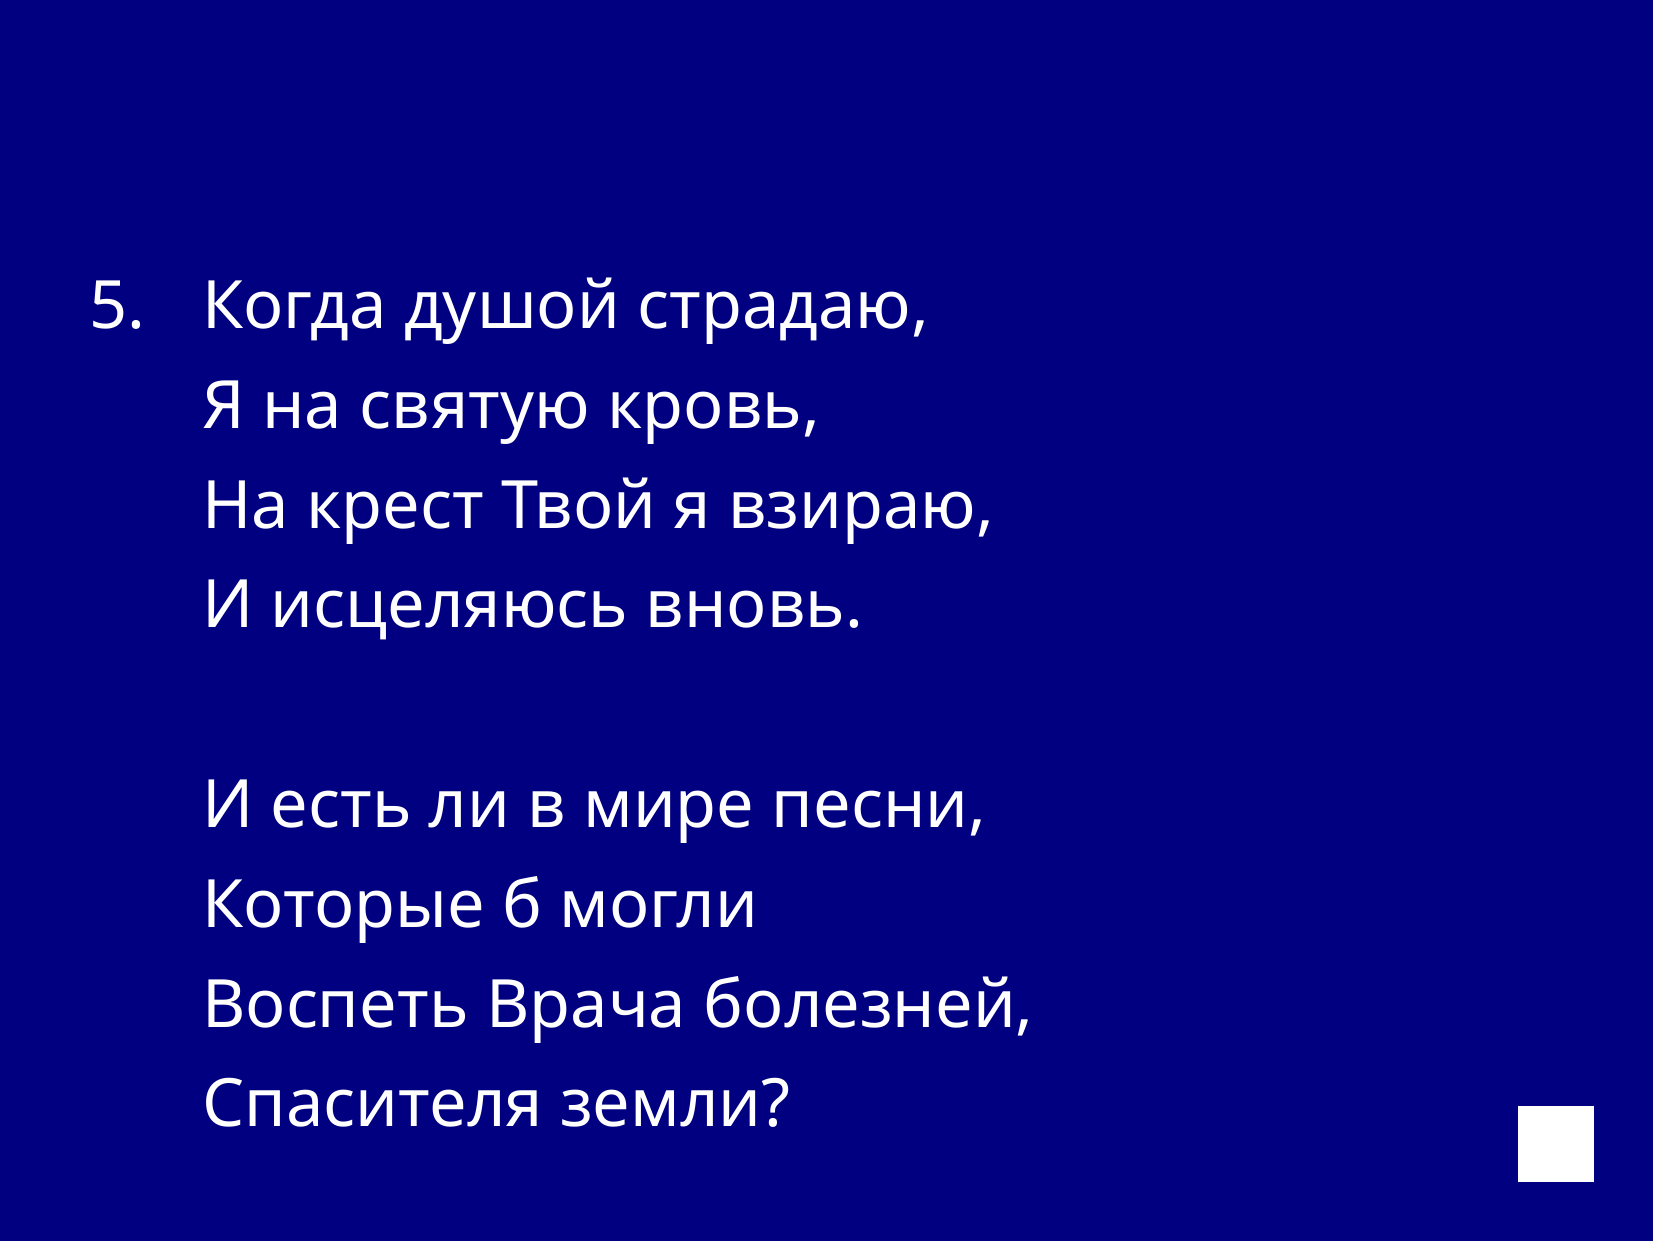

5.	Когда душой страдаю,
	Я на святую кровь,
	На крест Твой я взираю,
	И исцеляюсь вновь.
	И есть ли в мире песни,
	Которые б могли
	Воспеть Врача болезней,
	Спасителя земли?